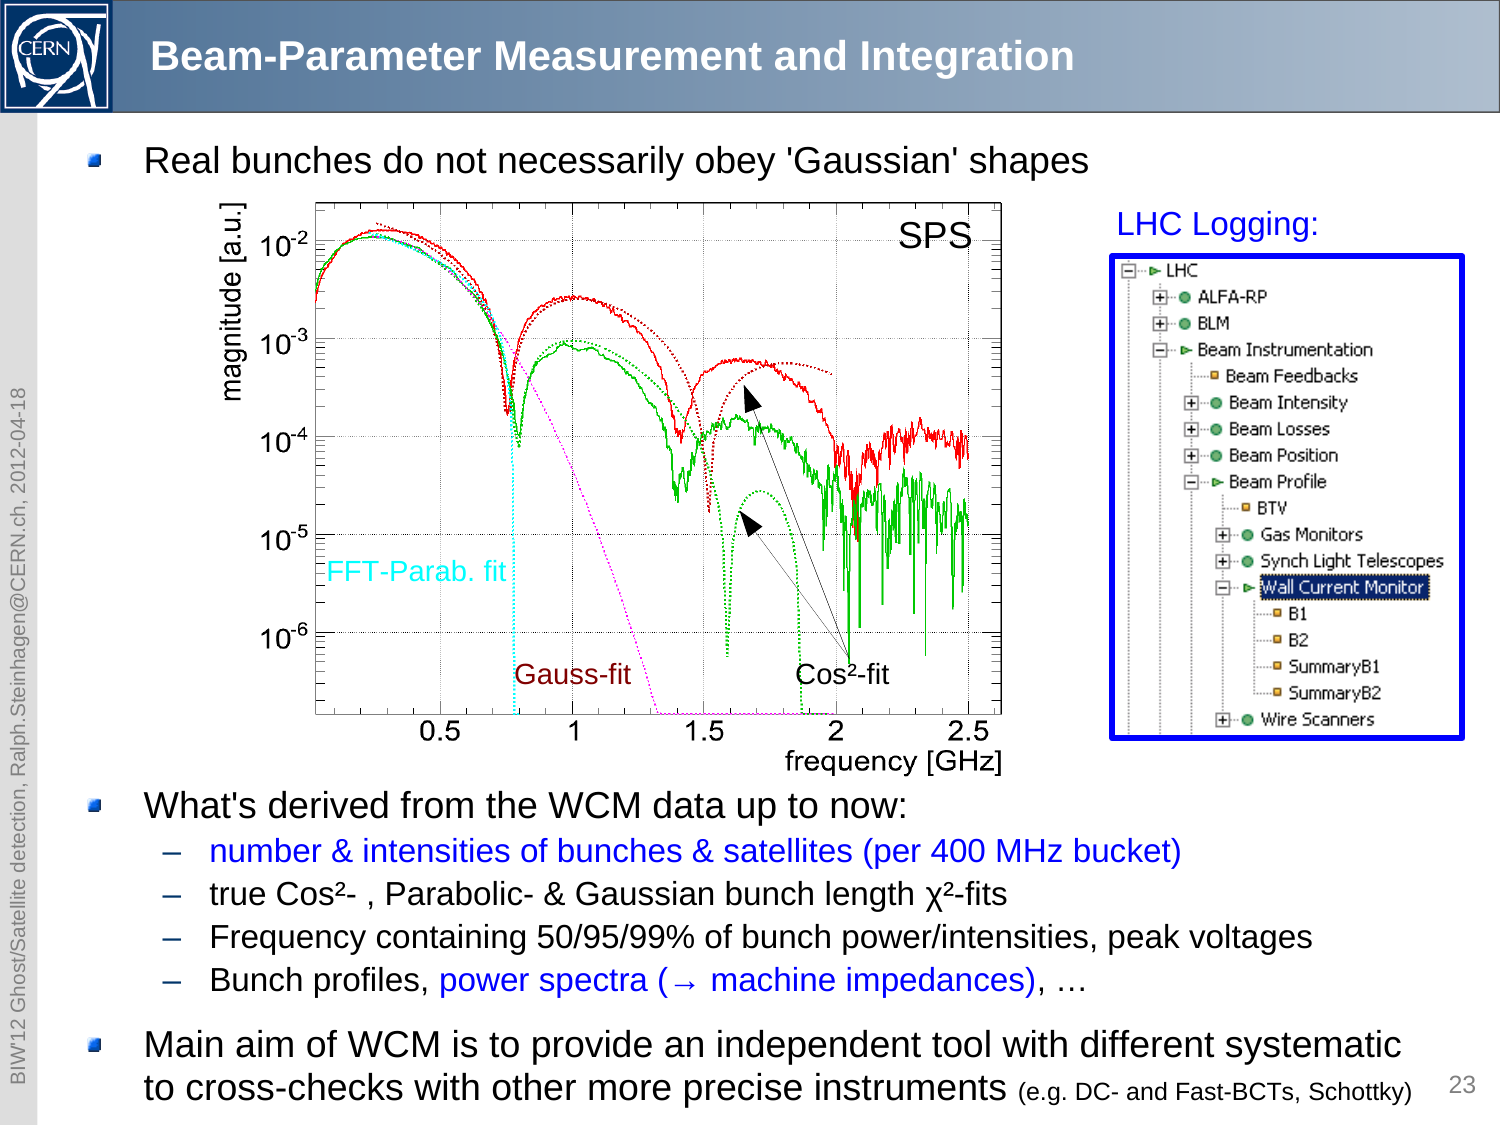

# Beam-Parameter Measurement and Integration
Real bunches do not necessarily obey 'Gaussian' shapes
What's derived from the WCM data up to now:
number & intensities of bunches & satellites (per 400 MHz bucket)
true Cos²- , Parabolic- & Gaussian bunch length χ²-fits
Frequency containing 50/95/99% of bunch power/intensities, peak voltages
Bunch profiles, power spectra (→ machine impedances), …
Main aim of WCM is to provide an independent tool with different systematic to cross-checks with other more precise instruments (e.g. DC- and Fast-BCTs, Schottky)
FFT-Parab. fit
Gauss-fit
Cos²-fit
LHC Logging:
SPS